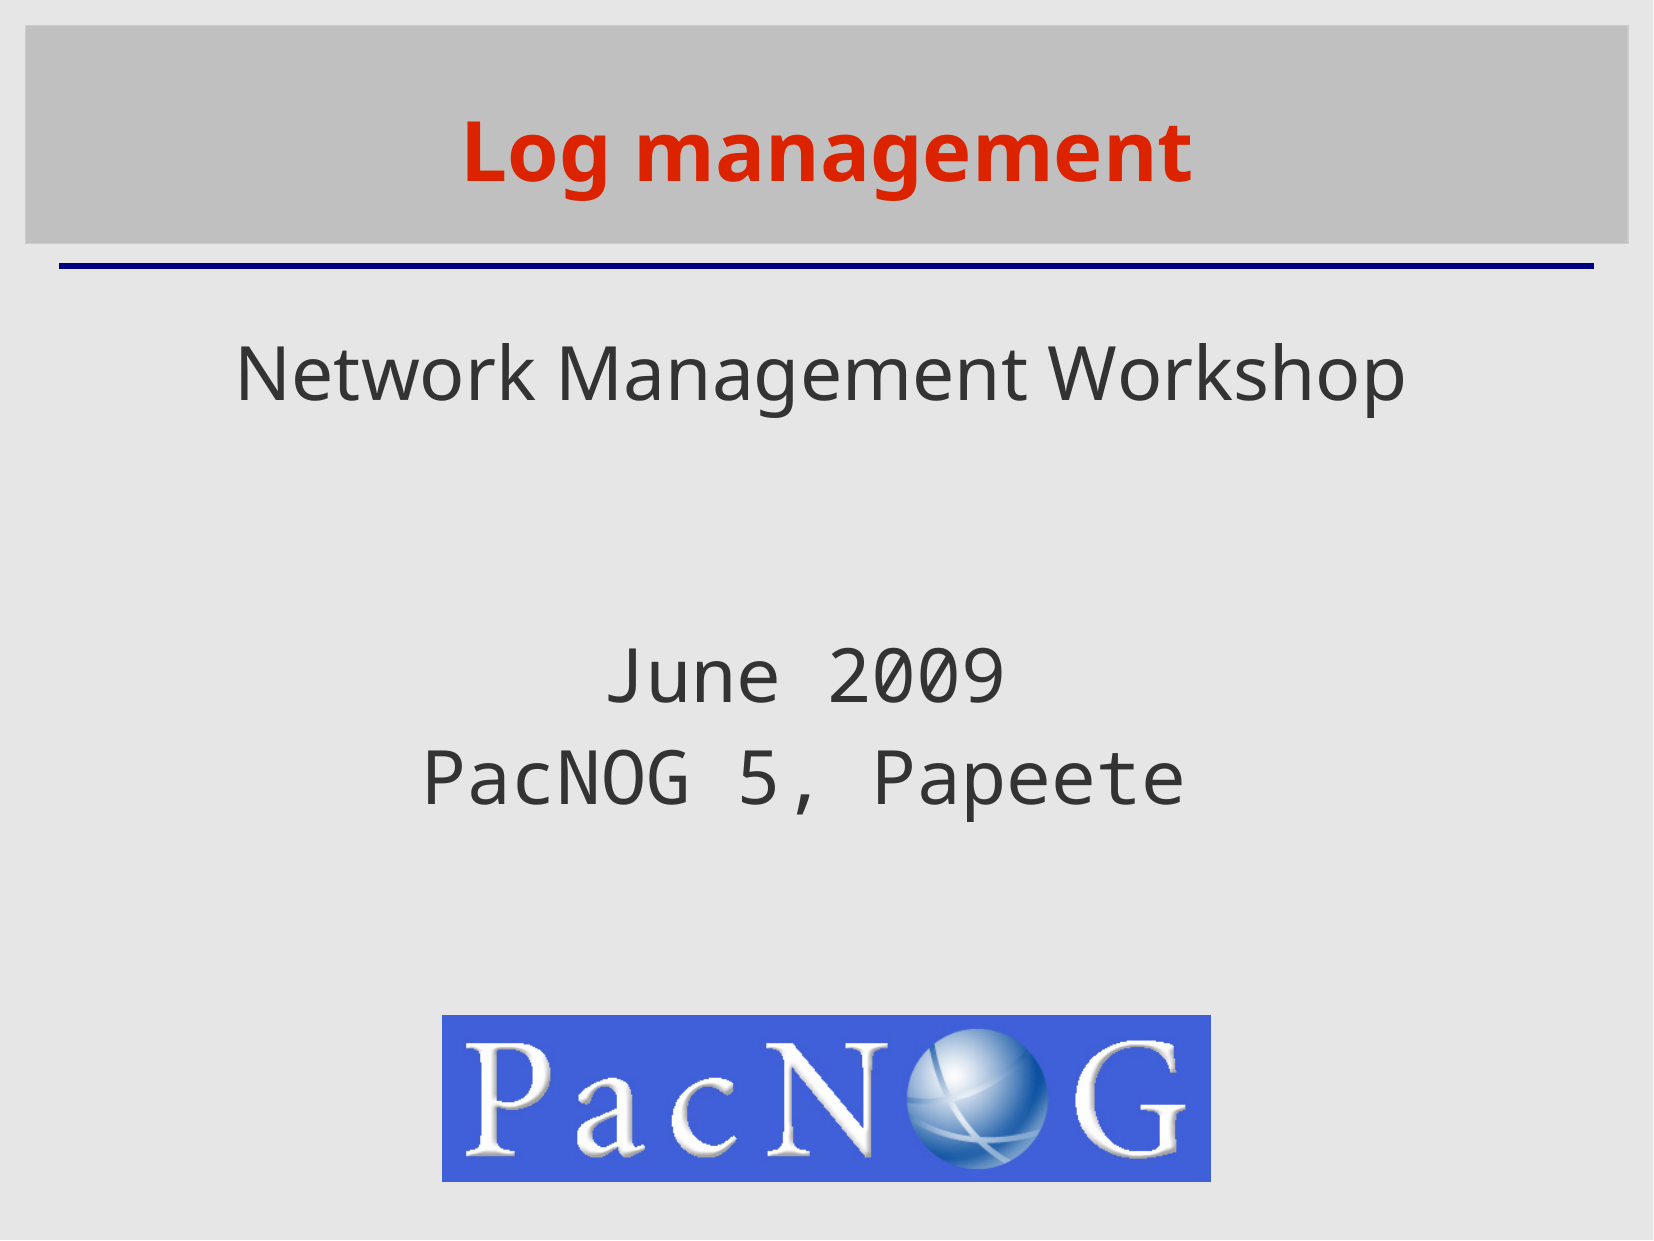

Log management
# Network Management Workshop
June 2009
PacNOG 5, Papeete